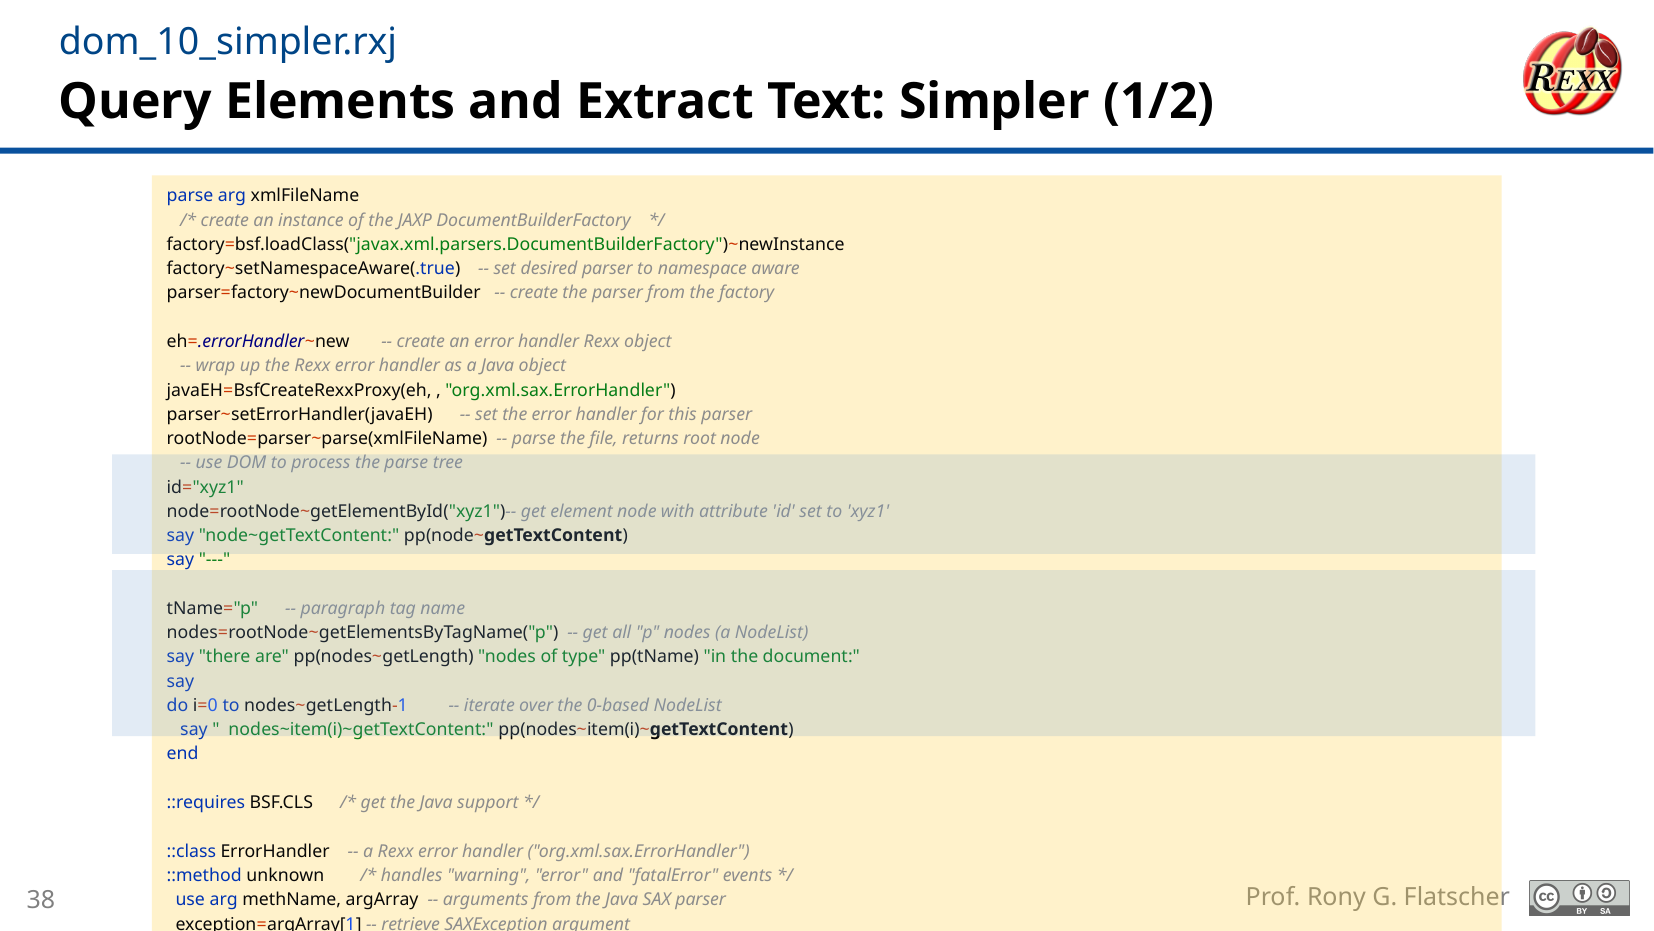

# dom_10_simpler.rxj Query Elements and Extract Text: Simpler (1/2)
parse arg xmlFileName
 /* create an instance of the JAXP DocumentBuilderFactory */
factory=bsf.loadClass("javax.xml.parsers.DocumentBuilderFactory")~newInstance
factory~setNamespaceAware(.true) -- set desired parser to namespace aware
parser=factory~newDocumentBuilder -- create the parser from the factory
eh=.errorHandler~new -- create an error handler Rexx object
 -- wrap up the Rexx error handler as a Java object
javaEH=BsfCreateRexxProxy(eh, , "org.xml.sax.ErrorHandler")
parser~setErrorHandler(javaEH) -- set the error handler for this parser
rootNode=parser~parse(xmlFileName) -- parse the file, returns root node
 -- use DOM to process the parse tree
id="xyz1"
node=rootNode~getElementById("xyz1")-- get element node with attribute 'id' set to 'xyz1'
say "node~getTextContent:" pp(node~getTextContent)
say "---"
tName="p" -- paragraph tag name
nodes=rootNode~getElementsByTagName("p") -- get all "p" nodes (a NodeList)
say "there are" pp(nodes~getLength) "nodes of type" pp(tName) "in the document:"
say
do i=0 to nodes~getLength-1 -- iterate over the 0-based NodeList
 say " nodes~item(i)~getTextContent:" pp(nodes~item(i)~getTextContent)
end
::requires BSF.CLS /* get the Java support */
::class ErrorHandler -- a Rexx error handler ("org.xml.sax.ErrorHandler")
::method unknown /* handles "warning", "error" and "fatalError" events */
 use arg methName, argArray -- arguments from the Java SAX parser
 exception=argArray[1] -- retrieve SAXException argument
 .error~say(methName":" "line="exception~getLineNumber",col="exception~getColumnNumber":" pp(exception~getMessage))